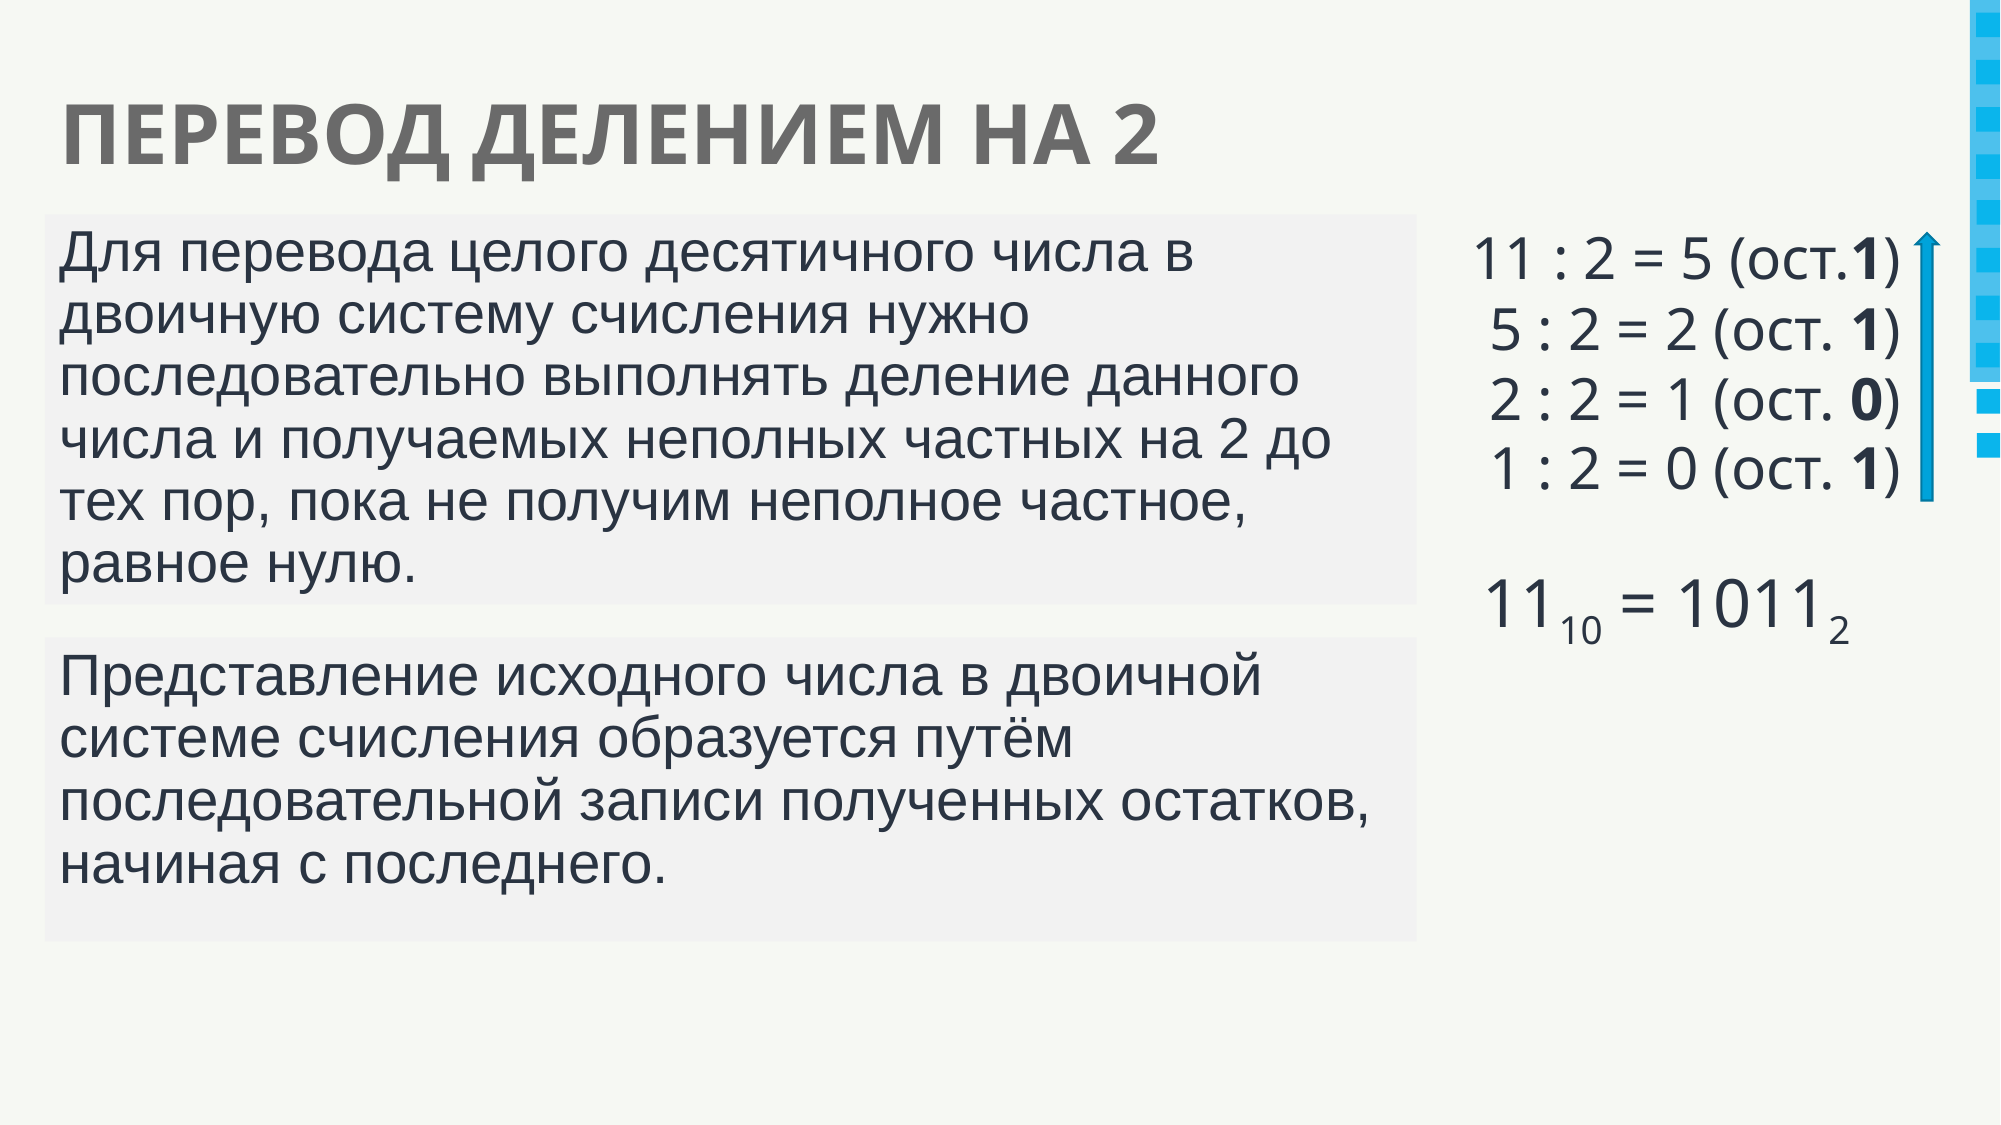

ПЕРЕВОД ДЕЛЕНИЕМ НА 2
# Для перевода целого десятичного числа в двоичную систему счисления нужно последовательно выполнять деление данного числа и получаемых неполных частных на 2 до тех пор, пока не получим неполное частное, равное нулю.
11 : 2 = 5 (ост.1)
5 : 2 = 2 (ост. 1)
2 : 2 = 1 (ост. 0)
1 : 2 = 0 (ост. 1)
1110 = 10112
Представление исходного числа в двоичной системе счисления образуется путём последовательной записи полученных остатков, начиная с последнего.